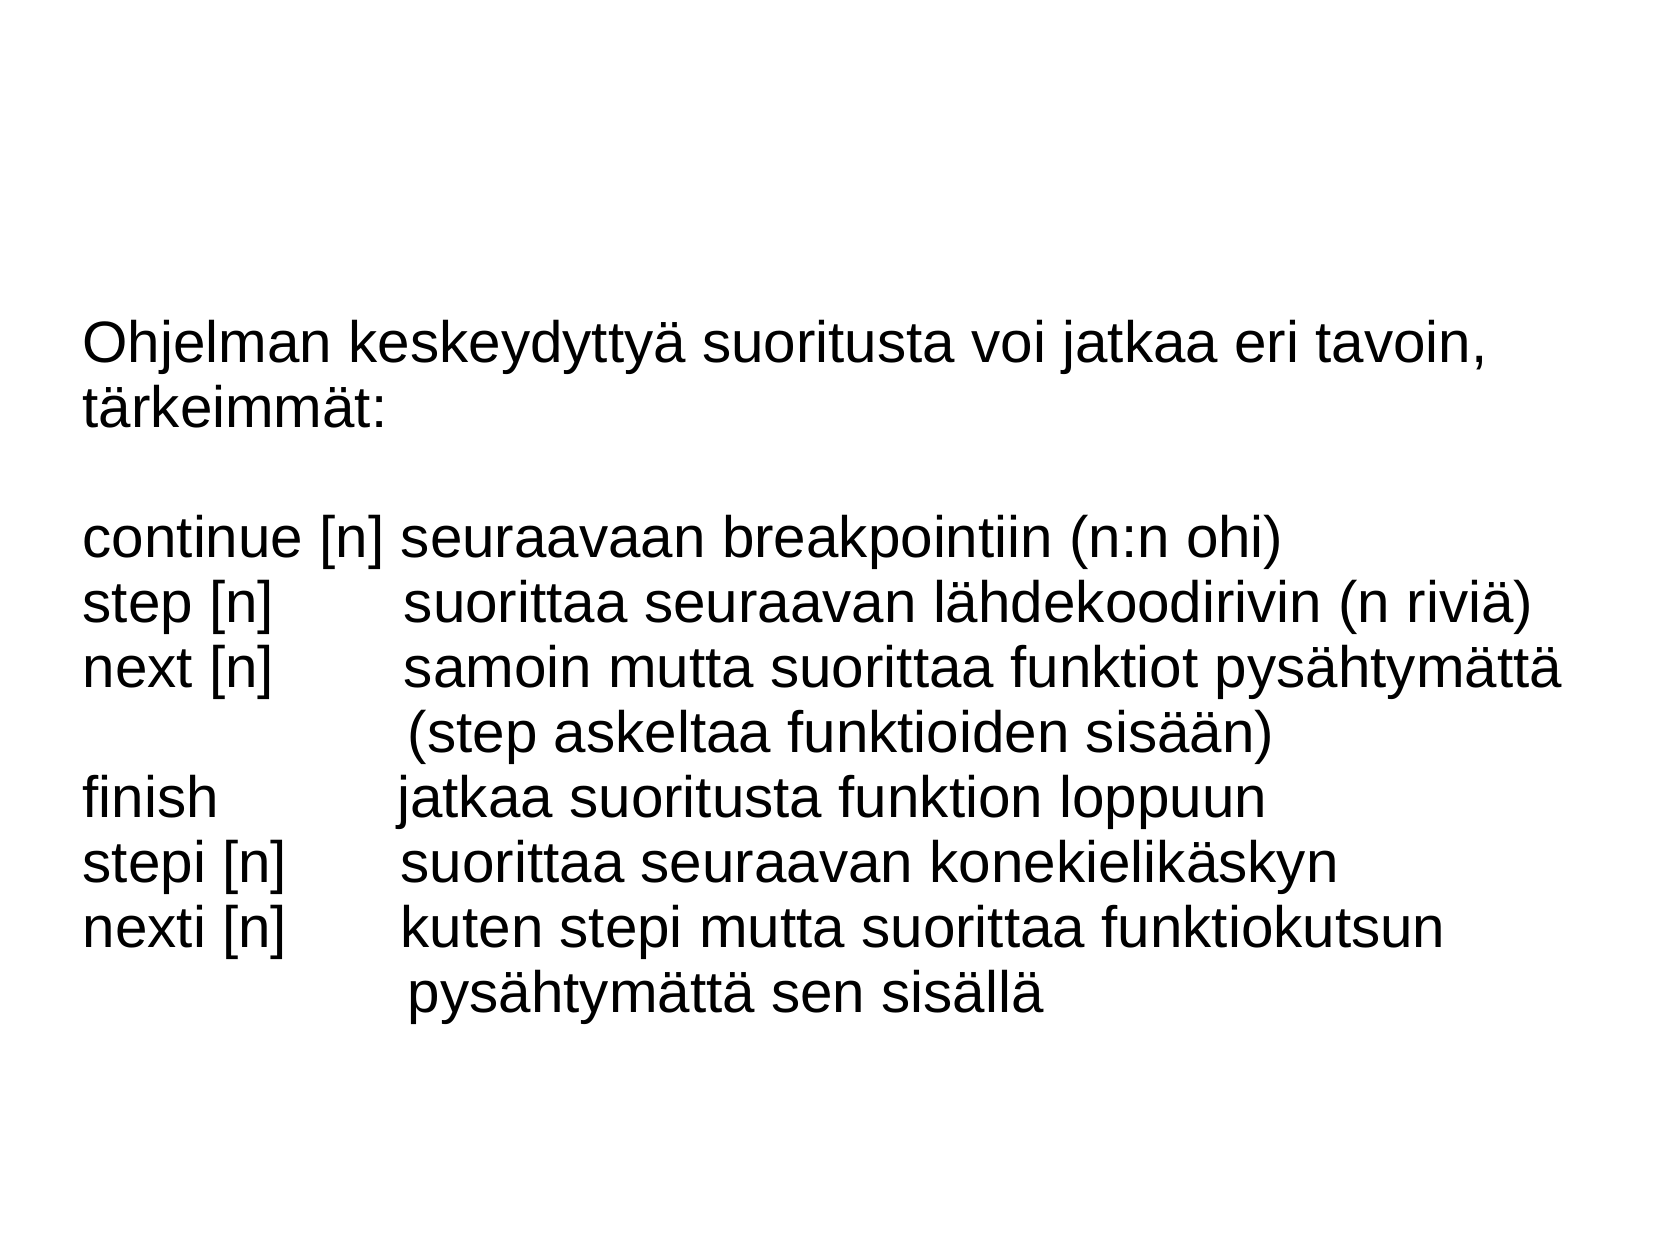

Ohjelman keskeydyttyä suoritusta voi jatkaa eri tavoin,
tärkeimmät:
continue [n] seuraavaan breakpointiin (n:n ohi)
step [n] suorittaa seuraavan lähdekoodirivin (n riviä)
next [n] samoin mutta suorittaa funktiot pysähtymättä
 (step askeltaa funktioiden sisään)
finish jatkaa suoritusta funktion loppuun
stepi [n] suorittaa seuraavan konekielikäskyn
nexti [n] kuten stepi mutta suorittaa funktiokutsun
 pysähtymättä sen sisällä